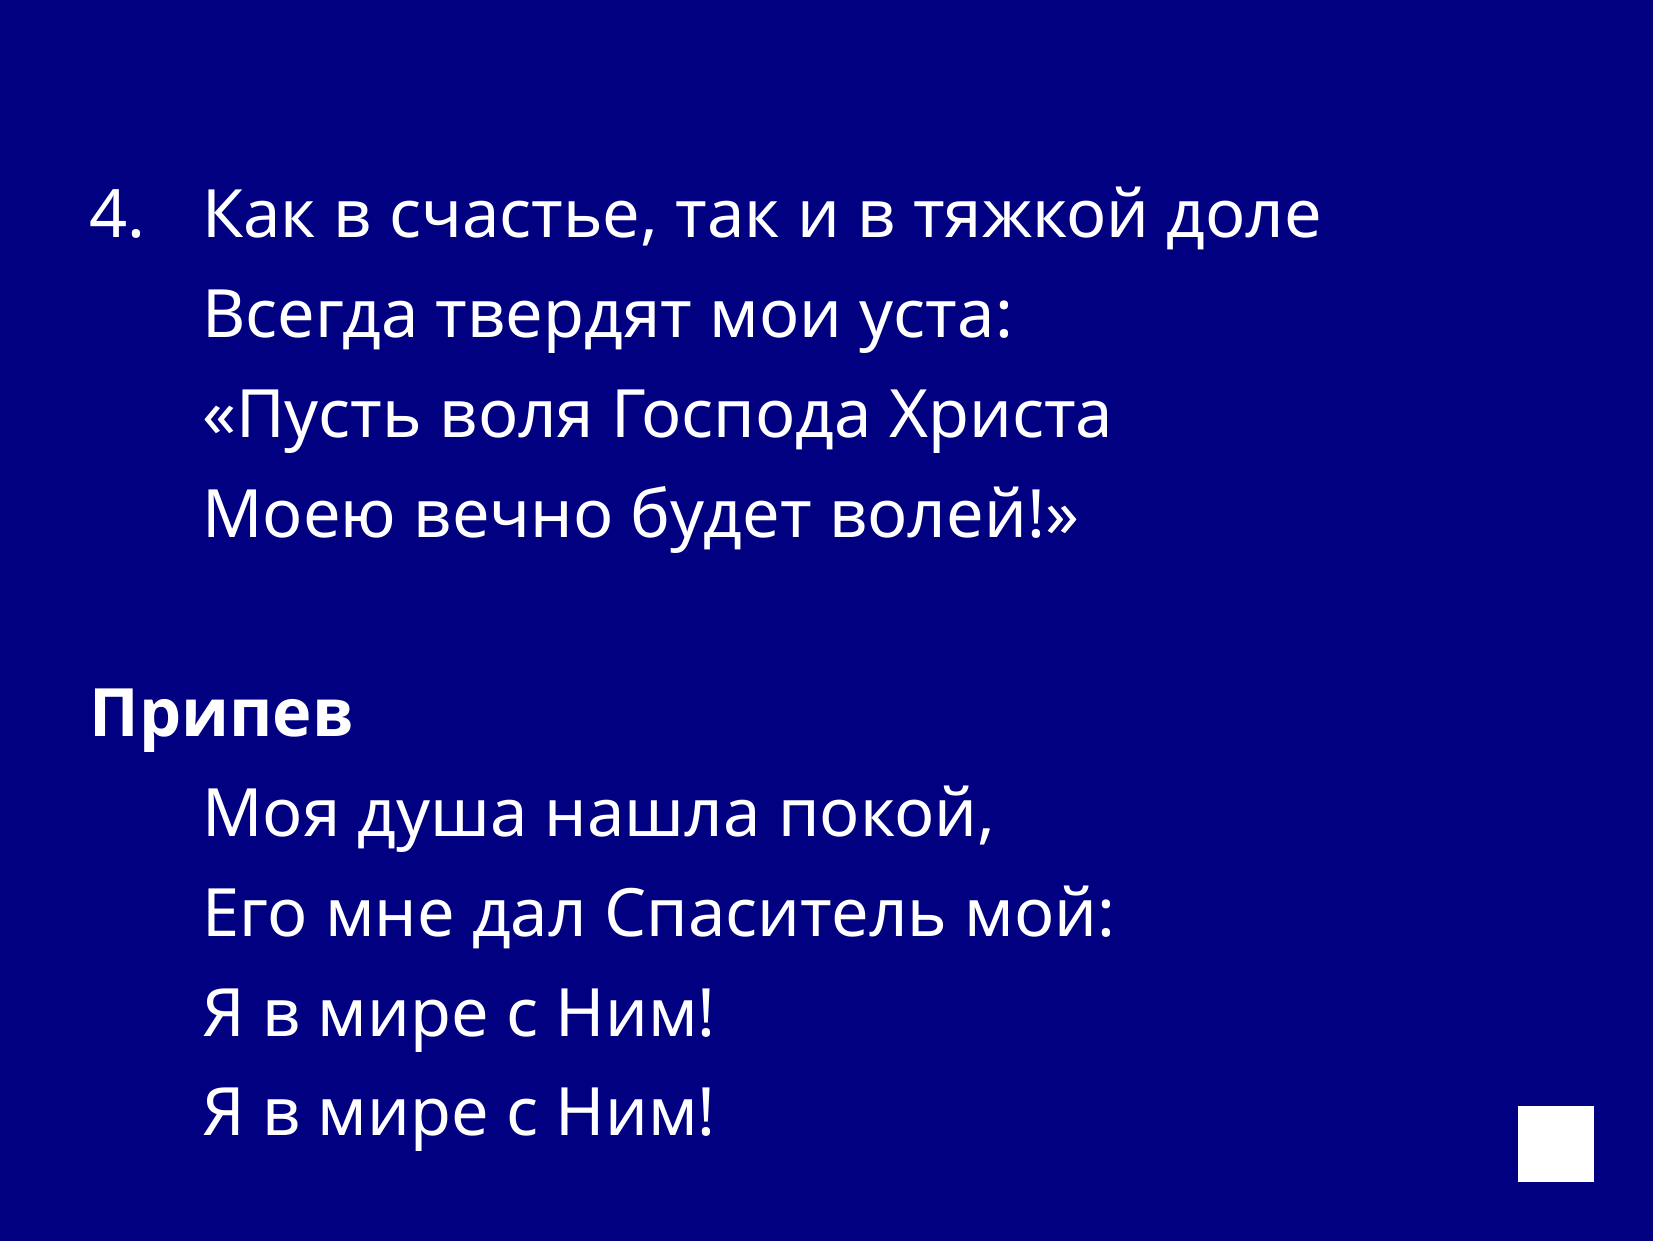

4.	Как в счастье, так и в тяжкой доле
	Всегда твердят мои уста:
	«Пусть воля Господа Христа
	Моею вечно будет волей!»
Припев
	Моя душа нашла покой,
	Его мне дал Спаситель мой:
	Я в мире с Ним!
	Я в мире с Ним!